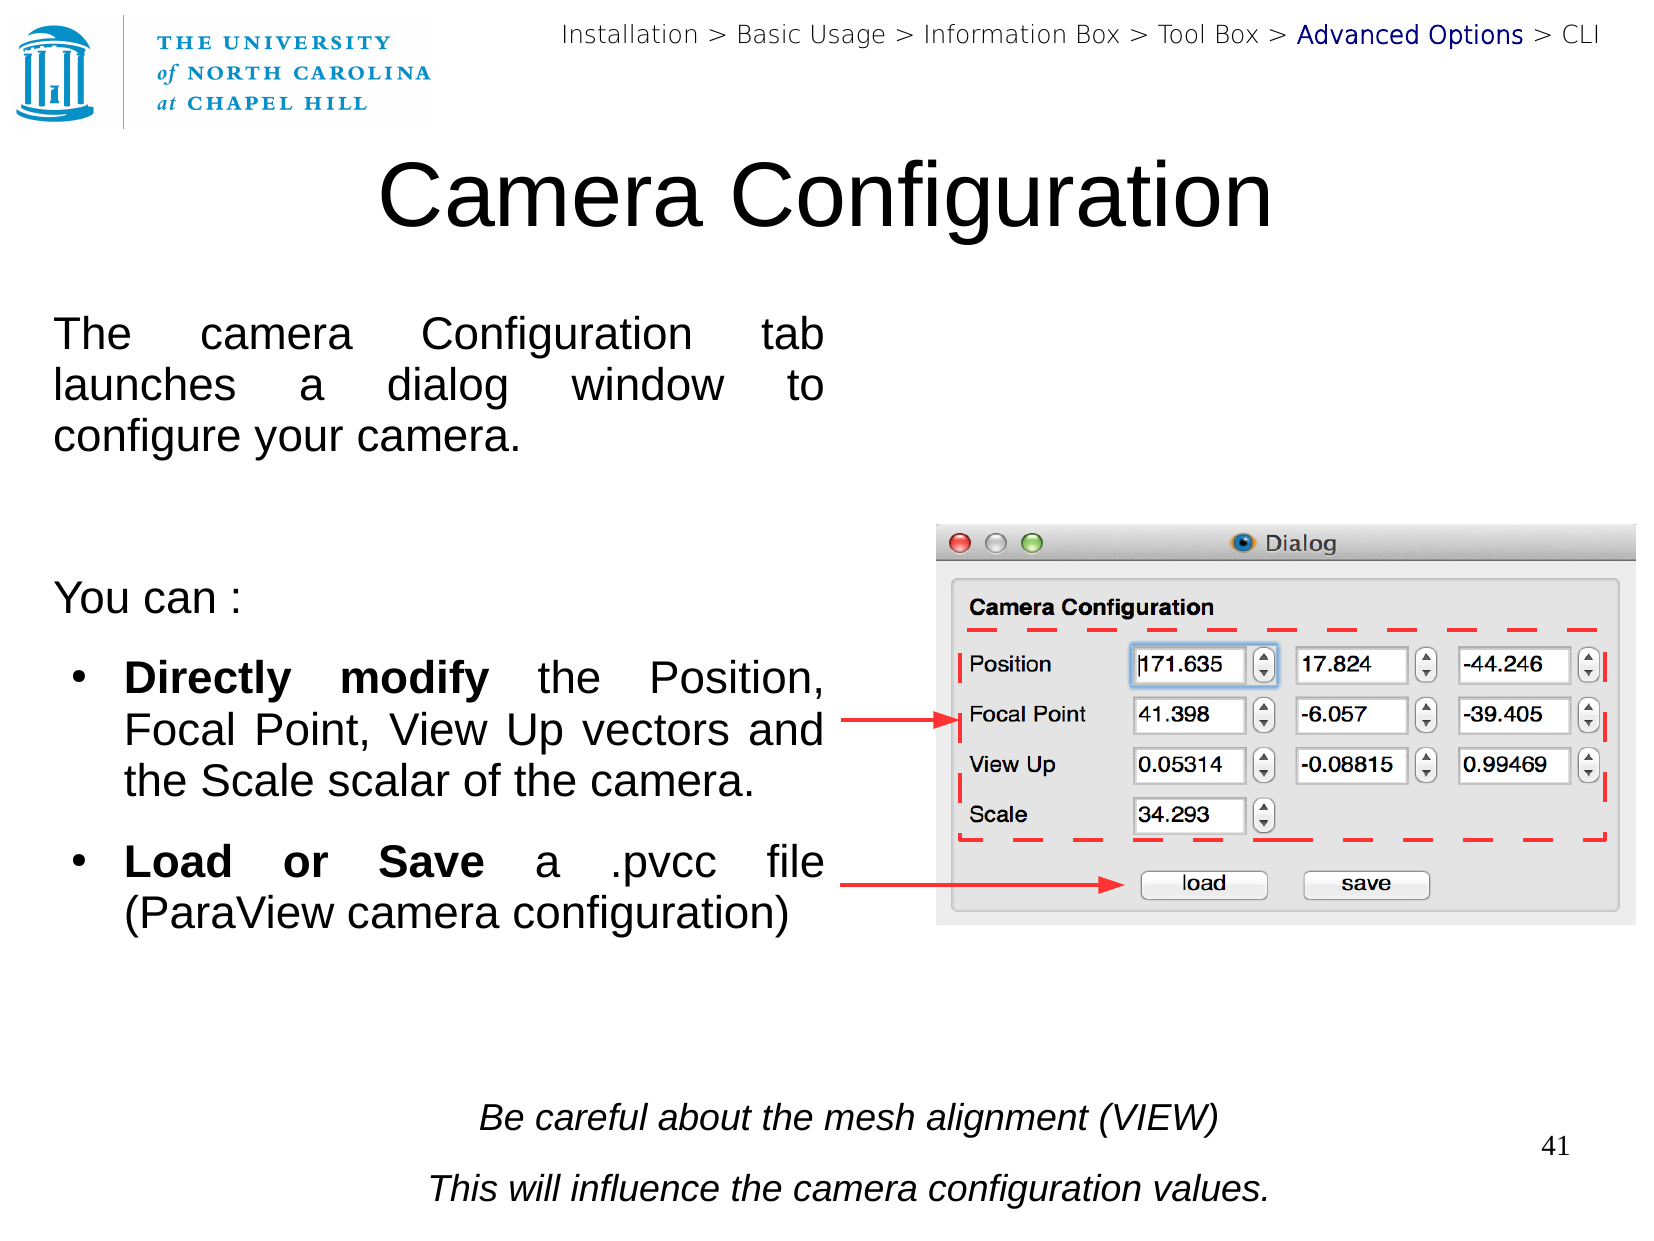

Installation > Basic Usage > Information Box > Tool Box > Advanced Options > CLI
# Camera Configuration
The camera Configuration tab launches a dialog window to configure your camera.
You can :
Directly modify the Position, Focal Point, View Up vectors and the Scale scalar of the camera.
Load or Save a .pvcc file (ParaView camera configuration)
Be careful about the mesh alignment (VIEW)
This will influence the camera configuration values.
41